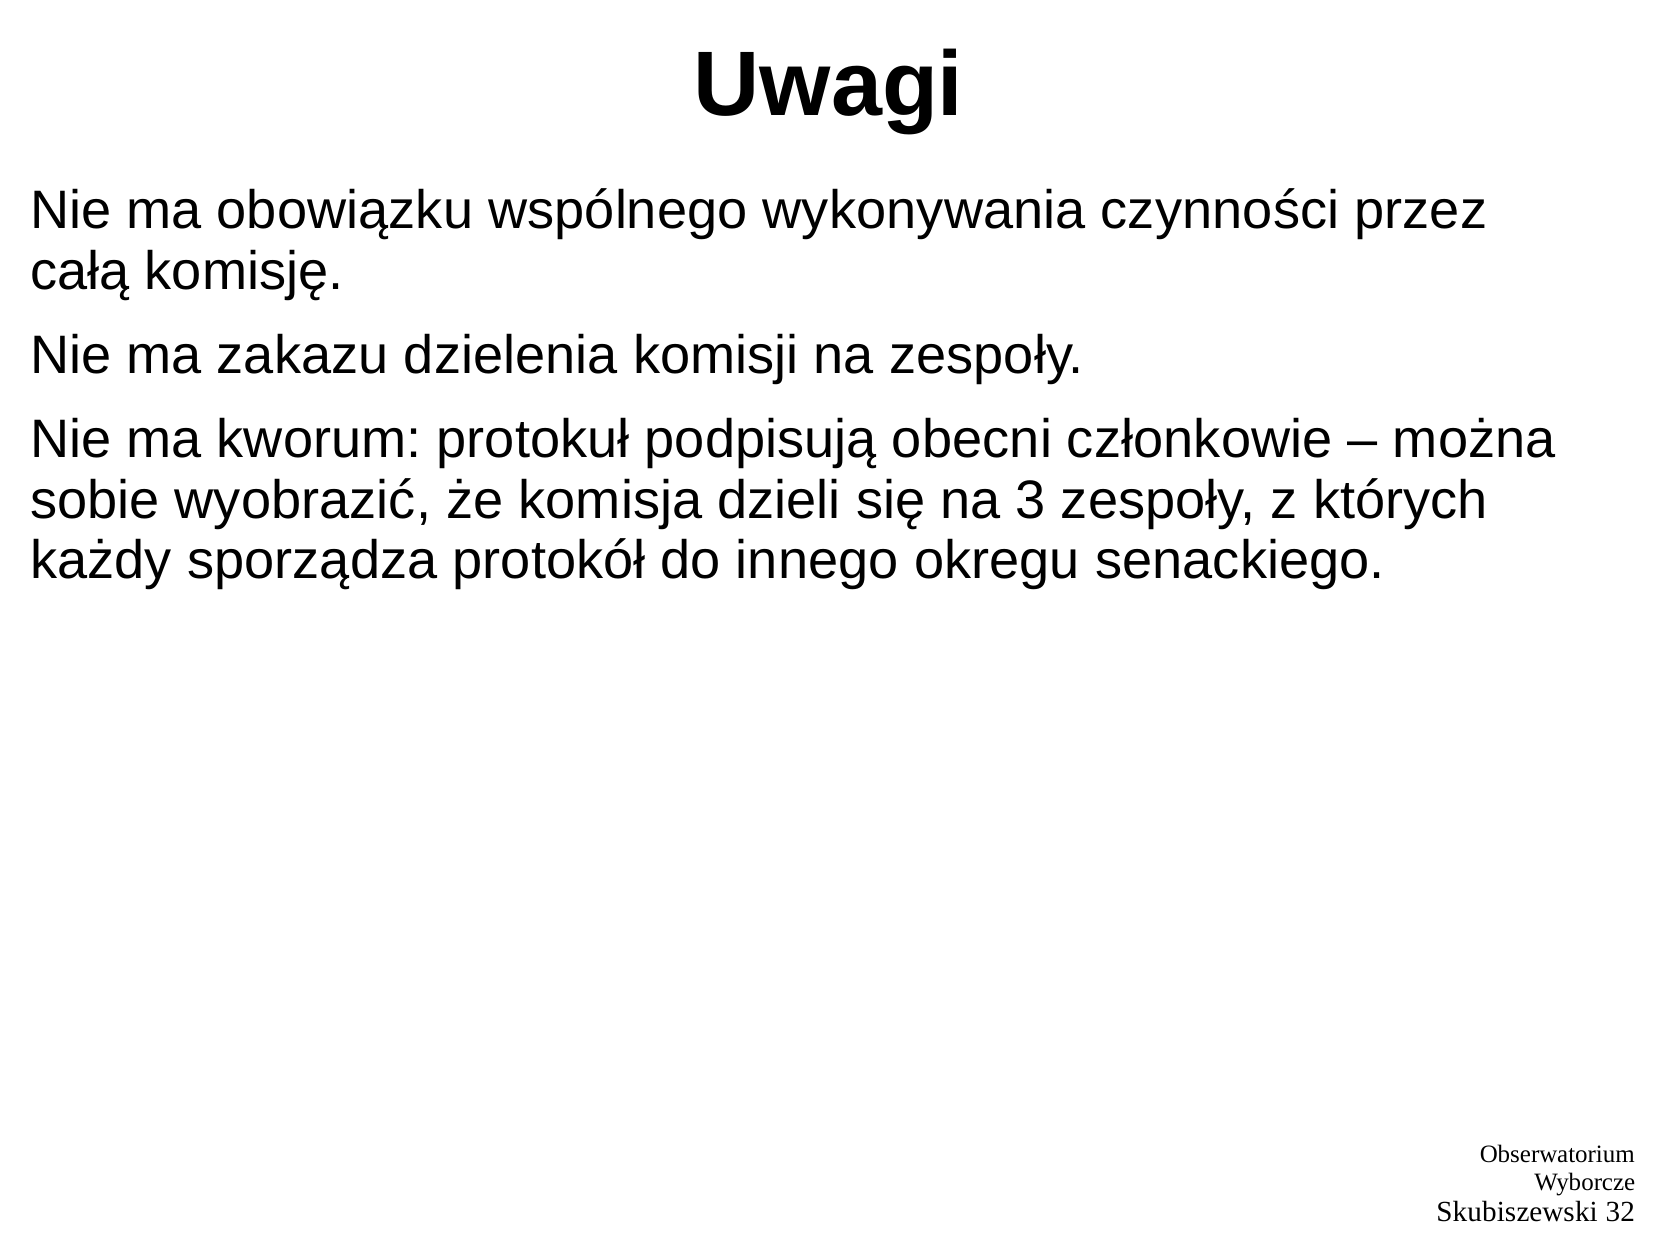

# Uwagi
Nie ma obowiązku wspólnego wykonywania czynności przez całą komisję.
Nie ma zakazu dzielenia komisji na zespoły.
Nie ma kworum: protokuł podpisują obecni członkowie – można sobie wyobrazić, że komisja dzieli się na 3 zespoły, z których każdy sporządza protokół do innego okregu senackiego.
32